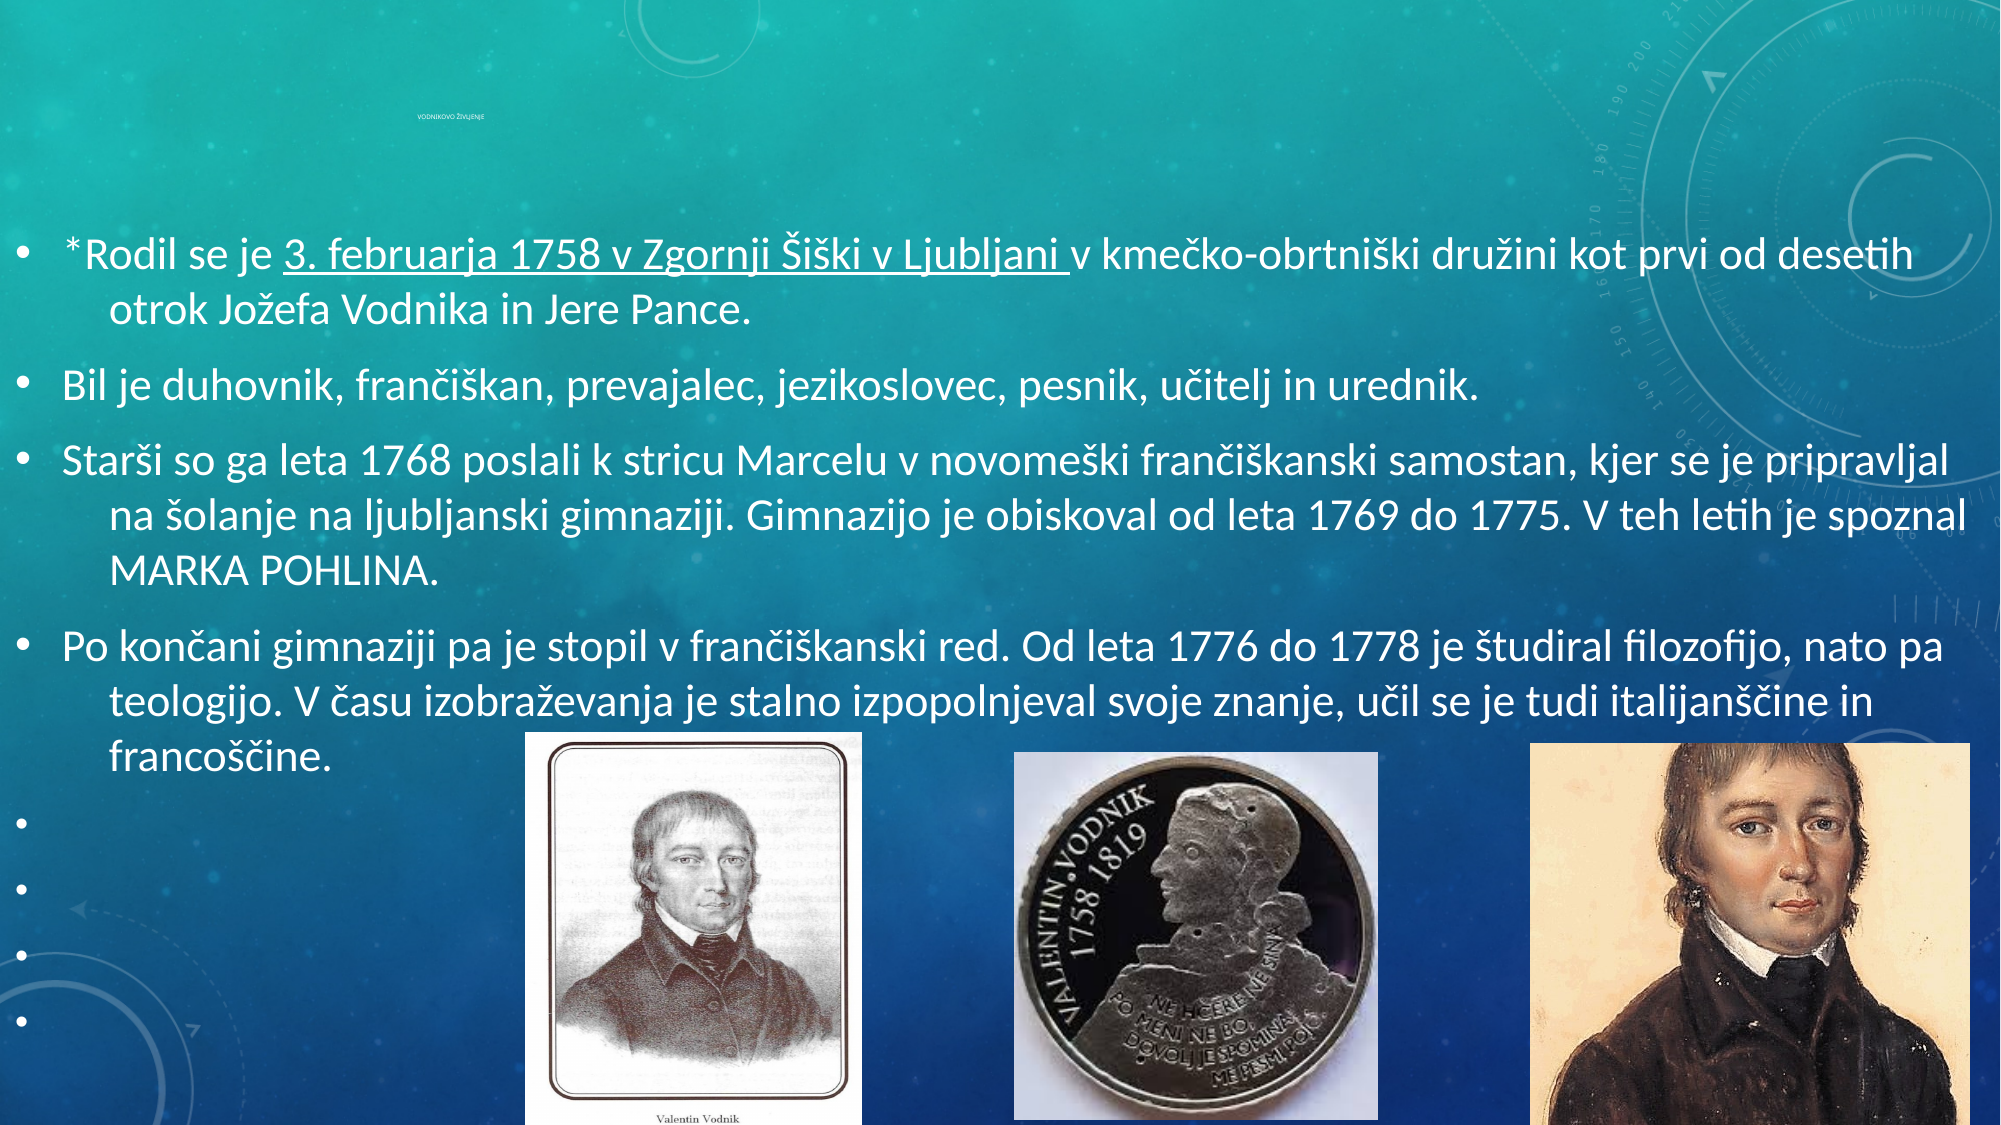

# Vodnikovo ŽIVLJENJE
*Rodil se je 3. februarja 1758 v Zgornji Šiški v Ljubljani v kmečko-obrtniški družini kot prvi od desetih otrok Jožefa Vodnika in Jere Pance.
Bil je duhovnik, frančiškan, prevajalec, jezikoslovec, pesnik, učitelj in urednik.
Starši so ga leta 1768 poslali k stricu Marcelu v novomeški frančiškanski samostan, kjer se je pripravljal na šolanje na ljubljanski gimnaziji. Gimnazijo je obiskoval od leta 1769 do 1775. V teh letih je spoznal MARKA POHLINA.
Po končani gimnaziji pa je stopil v frančiškanski red. Od leta 1776 do 1778 je študiral filozofijo, nato pa teologijo. V času izobraževanja je stalno izpopolnjeval svoje znanje, učil se je tudi italijanščine in francoščine.